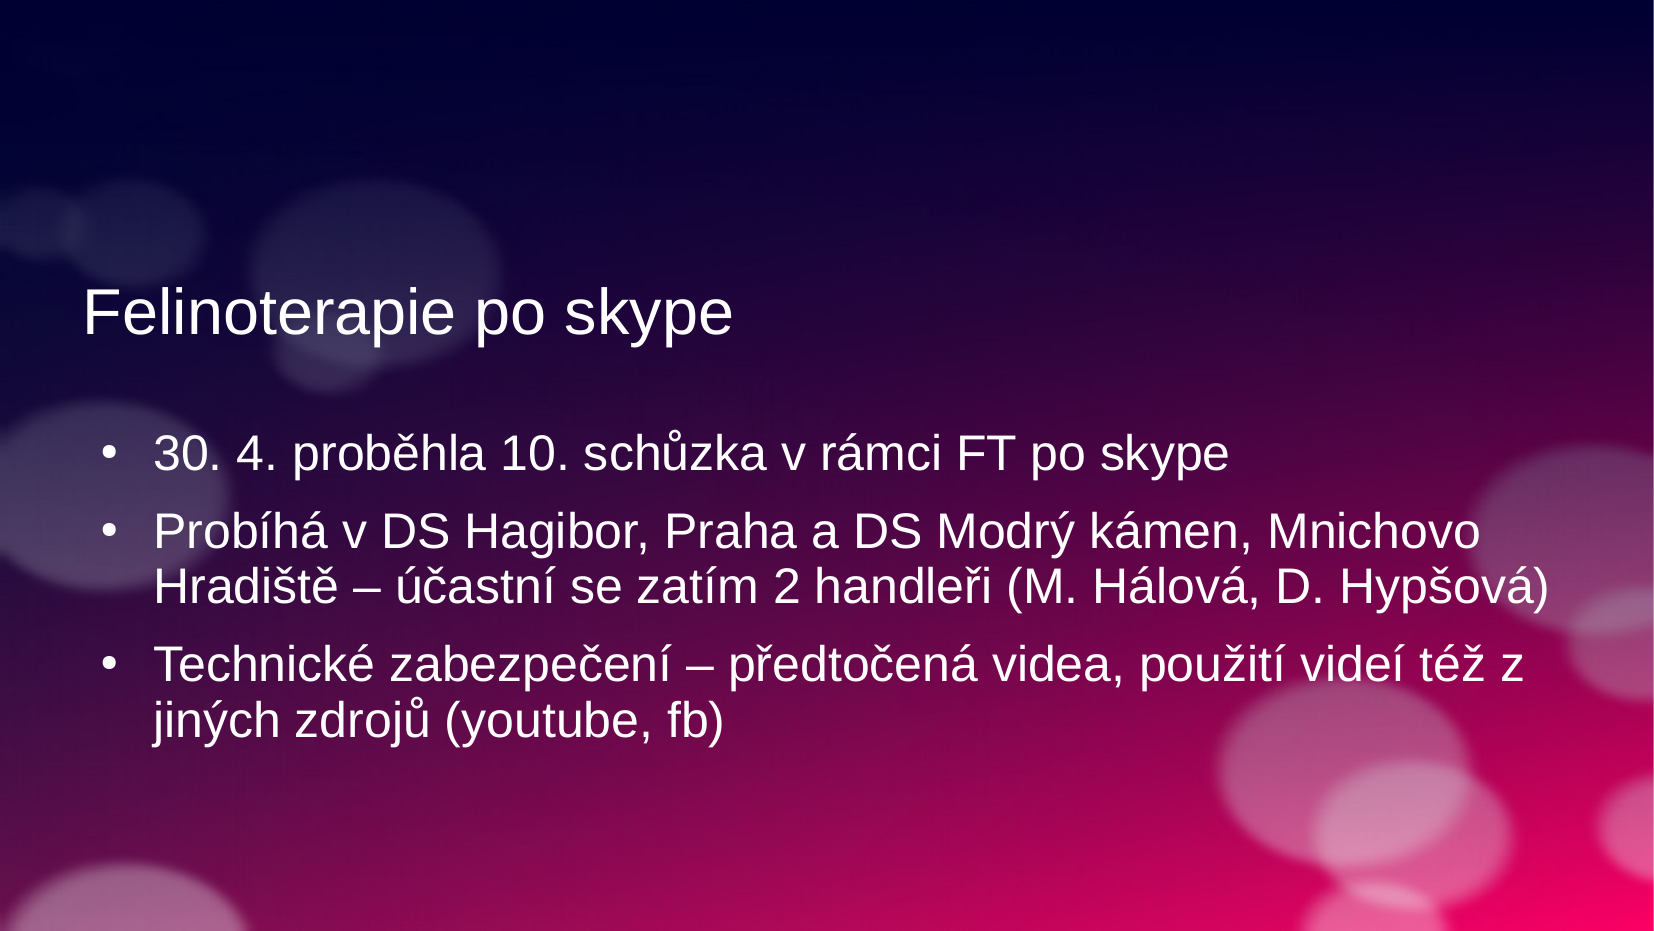

# Felinoterapie po skype
30. 4. proběhla 10. schůzka v rámci FT po skype
Probíhá v DS Hagibor, Praha a DS Modrý kámen, Mnichovo Hradiště – účastní se zatím 2 handleři (M. Hálová, D. Hypšová)
Technické zabezpečení – předtočená videa, použití videí též z jiných zdrojů (youtube, fb)